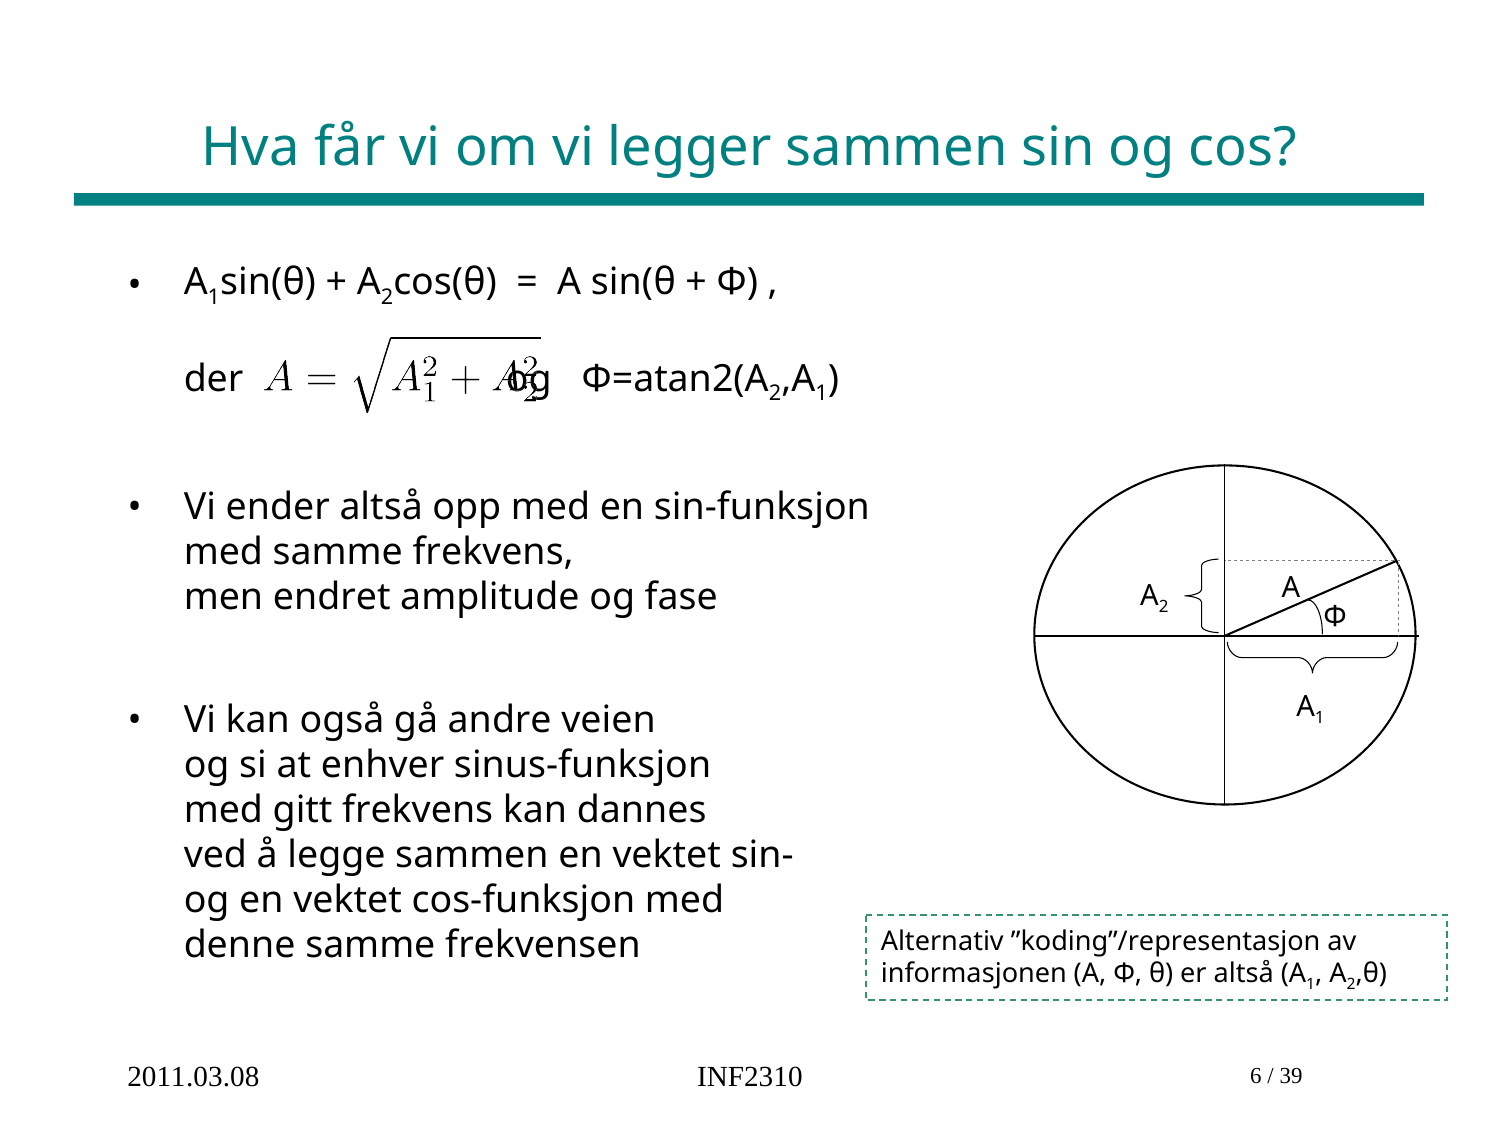

Hva får vi om vi legger sammen sin og cos?
# A1sin(θ) + A2cos(θ) = A sin(θ + Φ) , der og Φ=atan2(A2,A1)
Vi ender altså opp med en sin-funksjon
med samme frekvens,
men endret amplitude og fase
Vi kan også gå andre veien
og si at enhver sinus-funksjon
med gitt frekvens kan dannes
ved å legge sammen en vektet sin-
og en vektet cos-funksjon med
denne samme frekvensen
A
A2
Φ
A1
Alternativ ”koding”/representasjon av
informasjonen (A, Φ, θ) er altså (A1, A2,θ)
2011.03.08XXX
INF2310